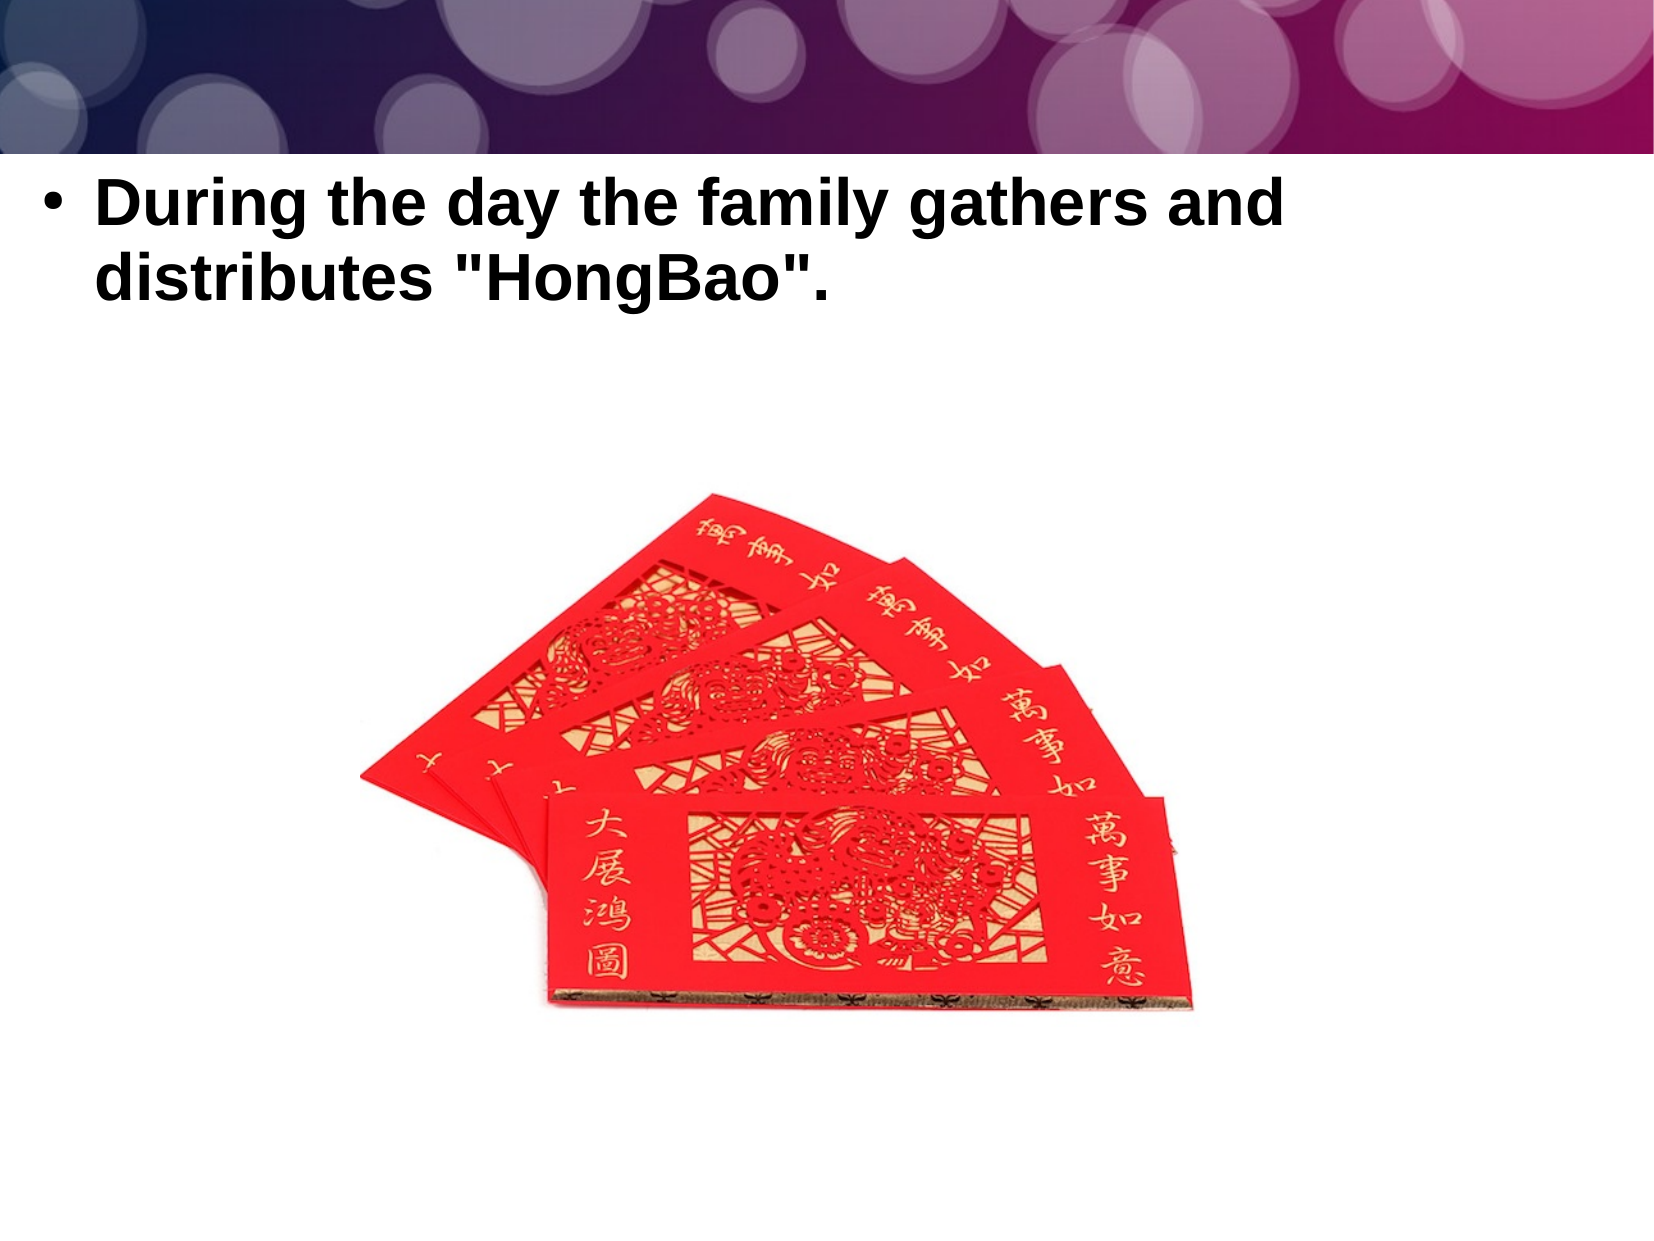

#
During the day the family gathers and distributes "HongBao".